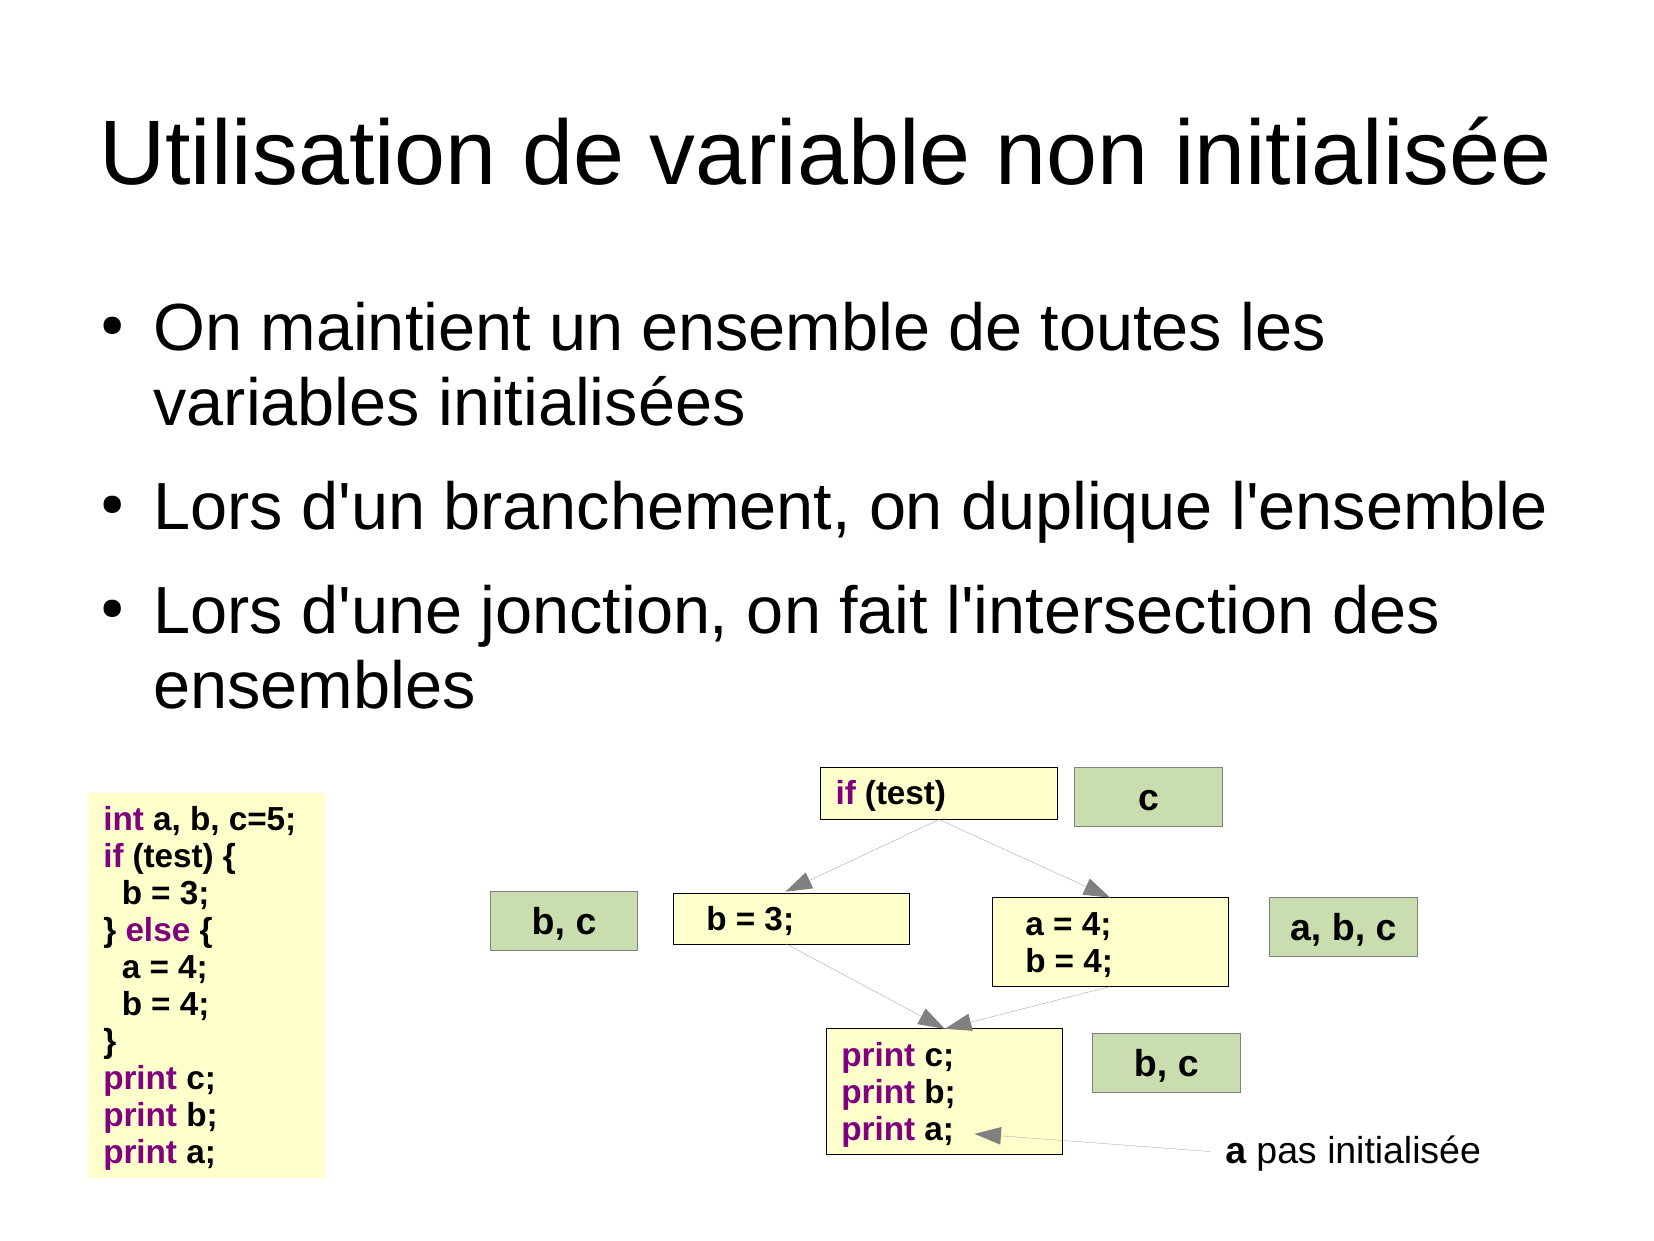

# Utilisation de variable non initialisée
On maintient un ensemble de toutes les variables initialisées
Lors d'un branchement, on duplique l'ensemble
Lors d'une jonction, on fait l'intersection des ensembles
if (test)
c
int a, b, c=5;
if (test) {
 b = 3;
} else {
 a = 4;
 b = 4;
}
print c;
print b;
print a;
b, c
 b = 3;
 a = 4;
 b = 4;
a, b, c
print c;
print b;
print a;
b, c
a pas initialisée